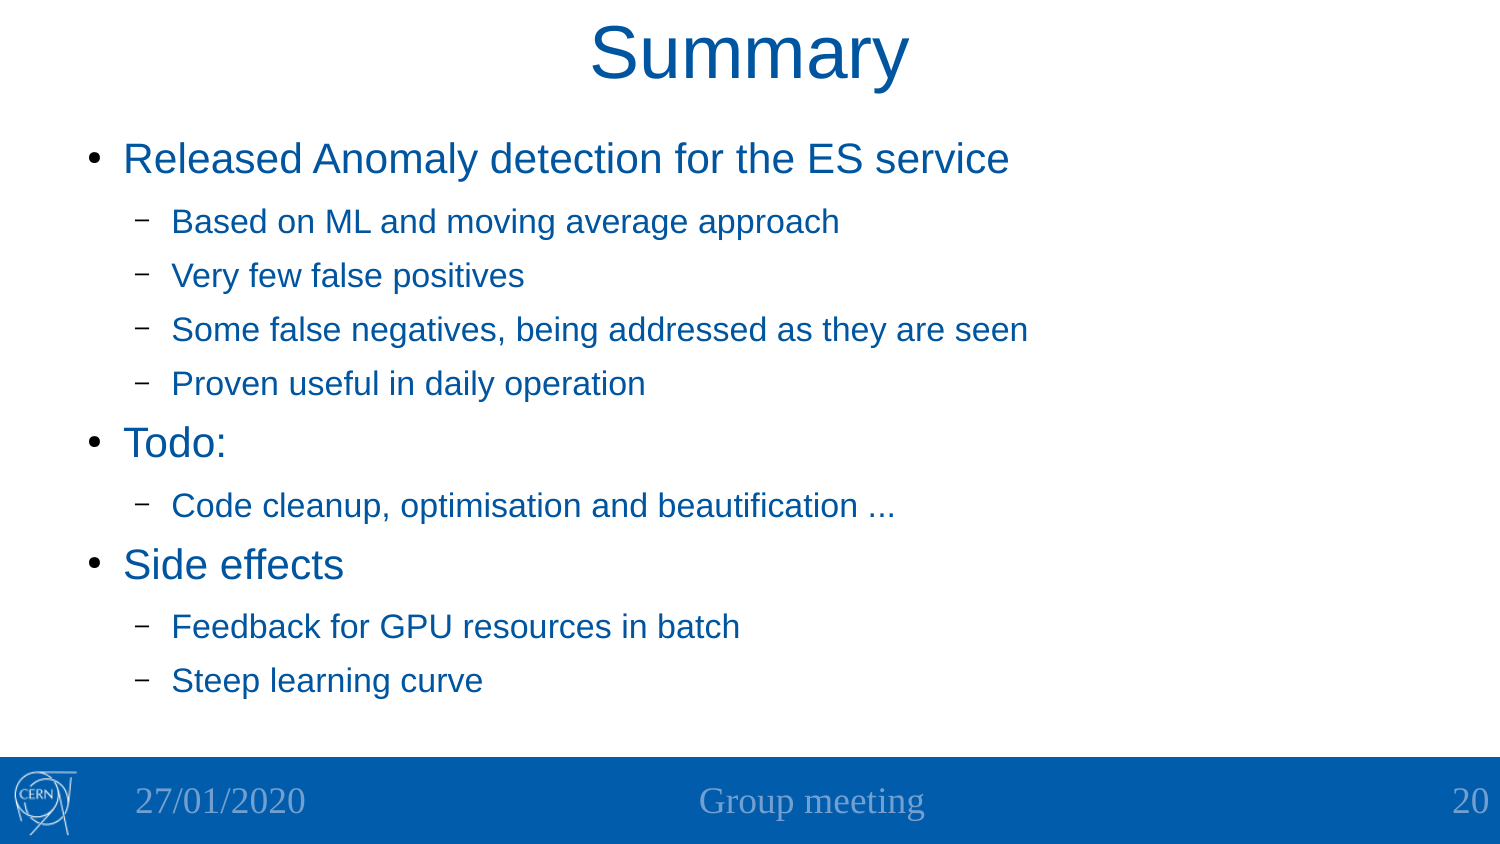

# Summary
Released Anomaly detection for the ES service
Based on ML and moving average approach
Very few false positives
Some false negatives, being addressed as they are seen
Proven useful in daily operation
Todo:
Code cleanup, optimisation and beautification ...
Side effects
Feedback for GPU resources in batch
Steep learning curve
27/01/2020
Group meeting
20